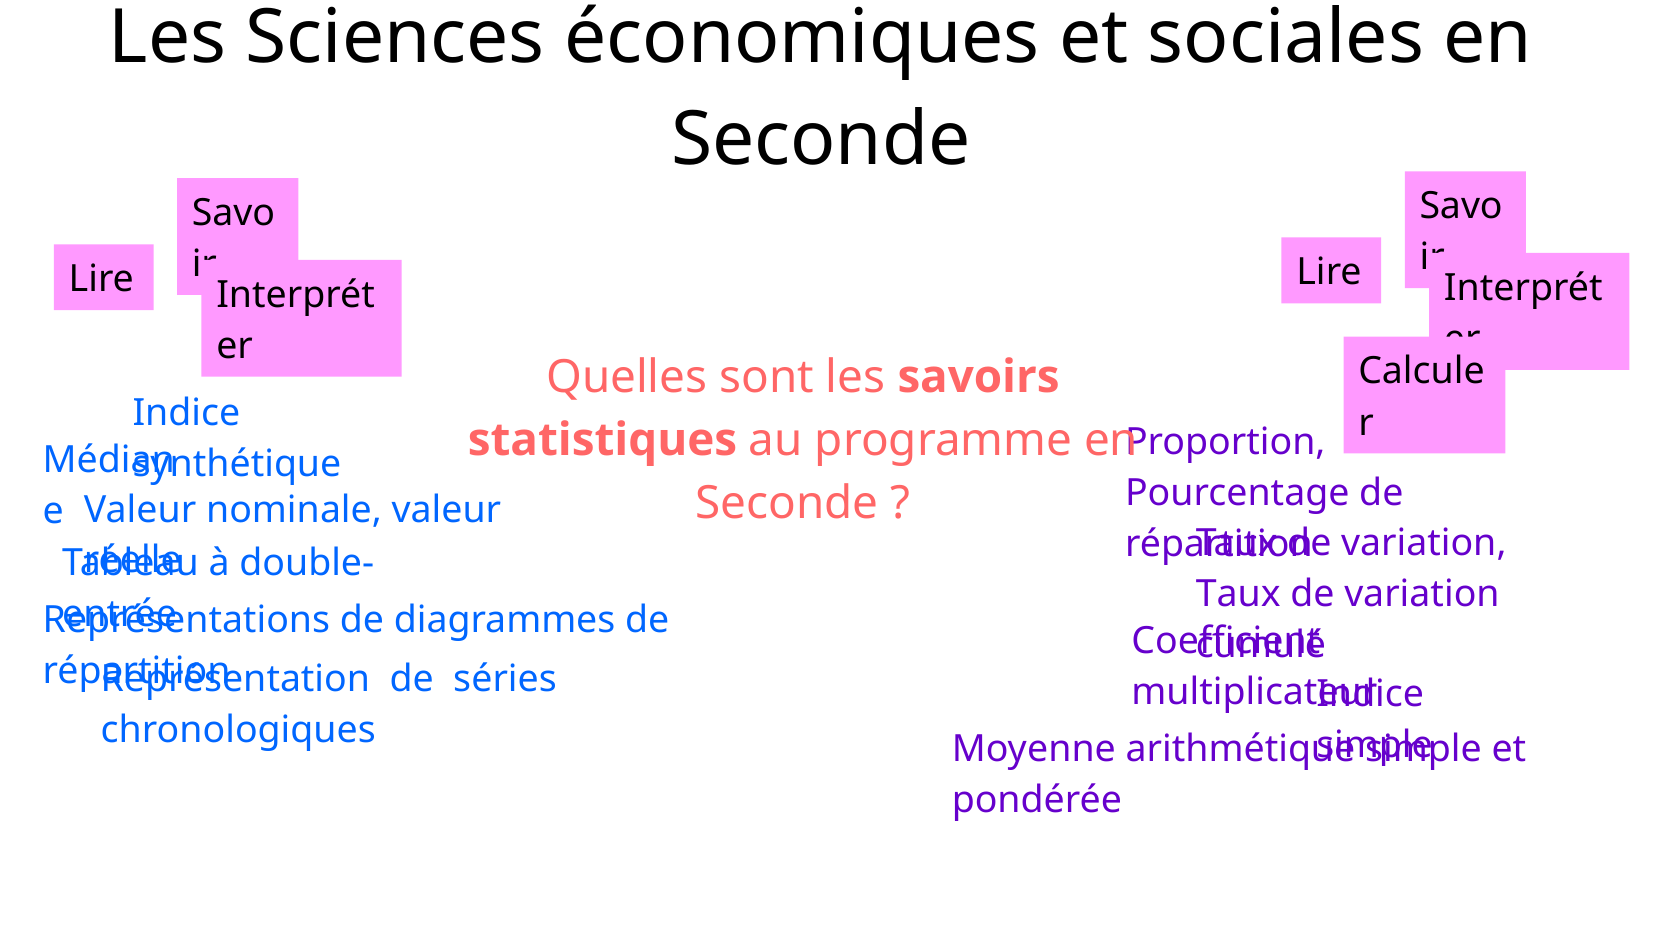

# Les Sciences économiques et sociales en Seconde
Savoir
Savoir
Lire
Lire
Interpréter
Interpréter
Quelles sont les savoirs statistiques au programme en Seconde ?
Calculer
Indice synthétique
Proportion,
Pourcentage de répartition
Médiane
Valeur nominale, valeur réelle
Taux de variation,
Taux de variation cumulé
Tableau à double-entrée
Représentations de diagrammes de répartition
Coefficient multiplicateur
Représentation de séries chronologiques
Indice simple
Moyenne arithmétique simple et pondérée